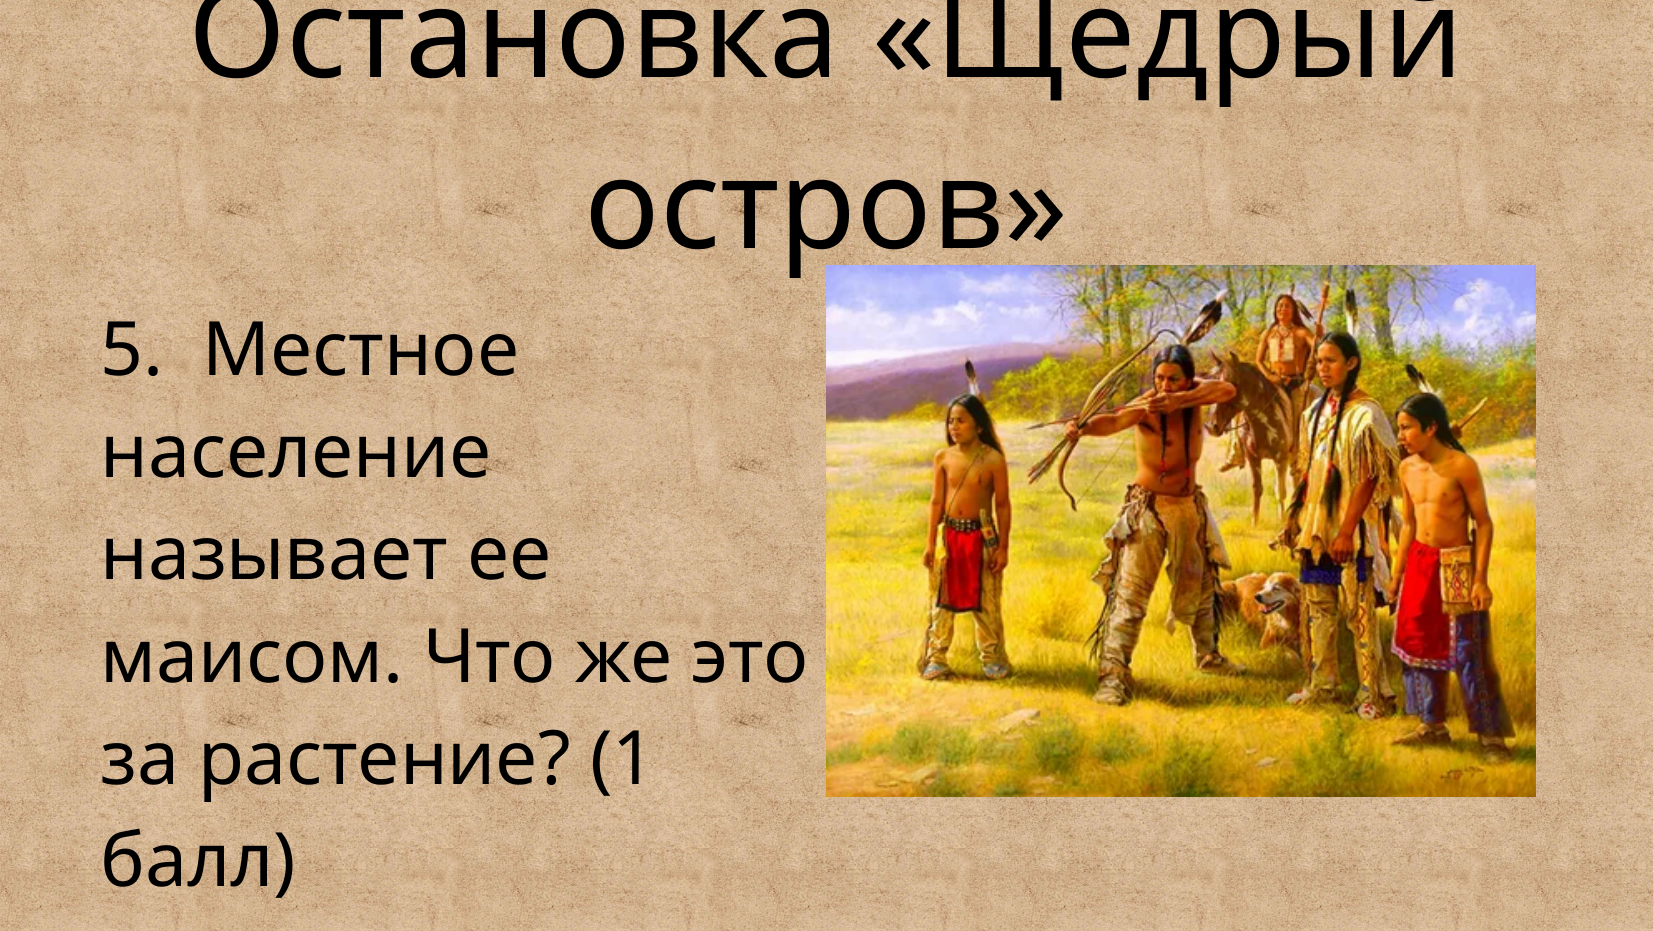

# Остановка «Щедрый остров»
5. Местное население называет ее маисом. Что же это за растение? (1 балл)